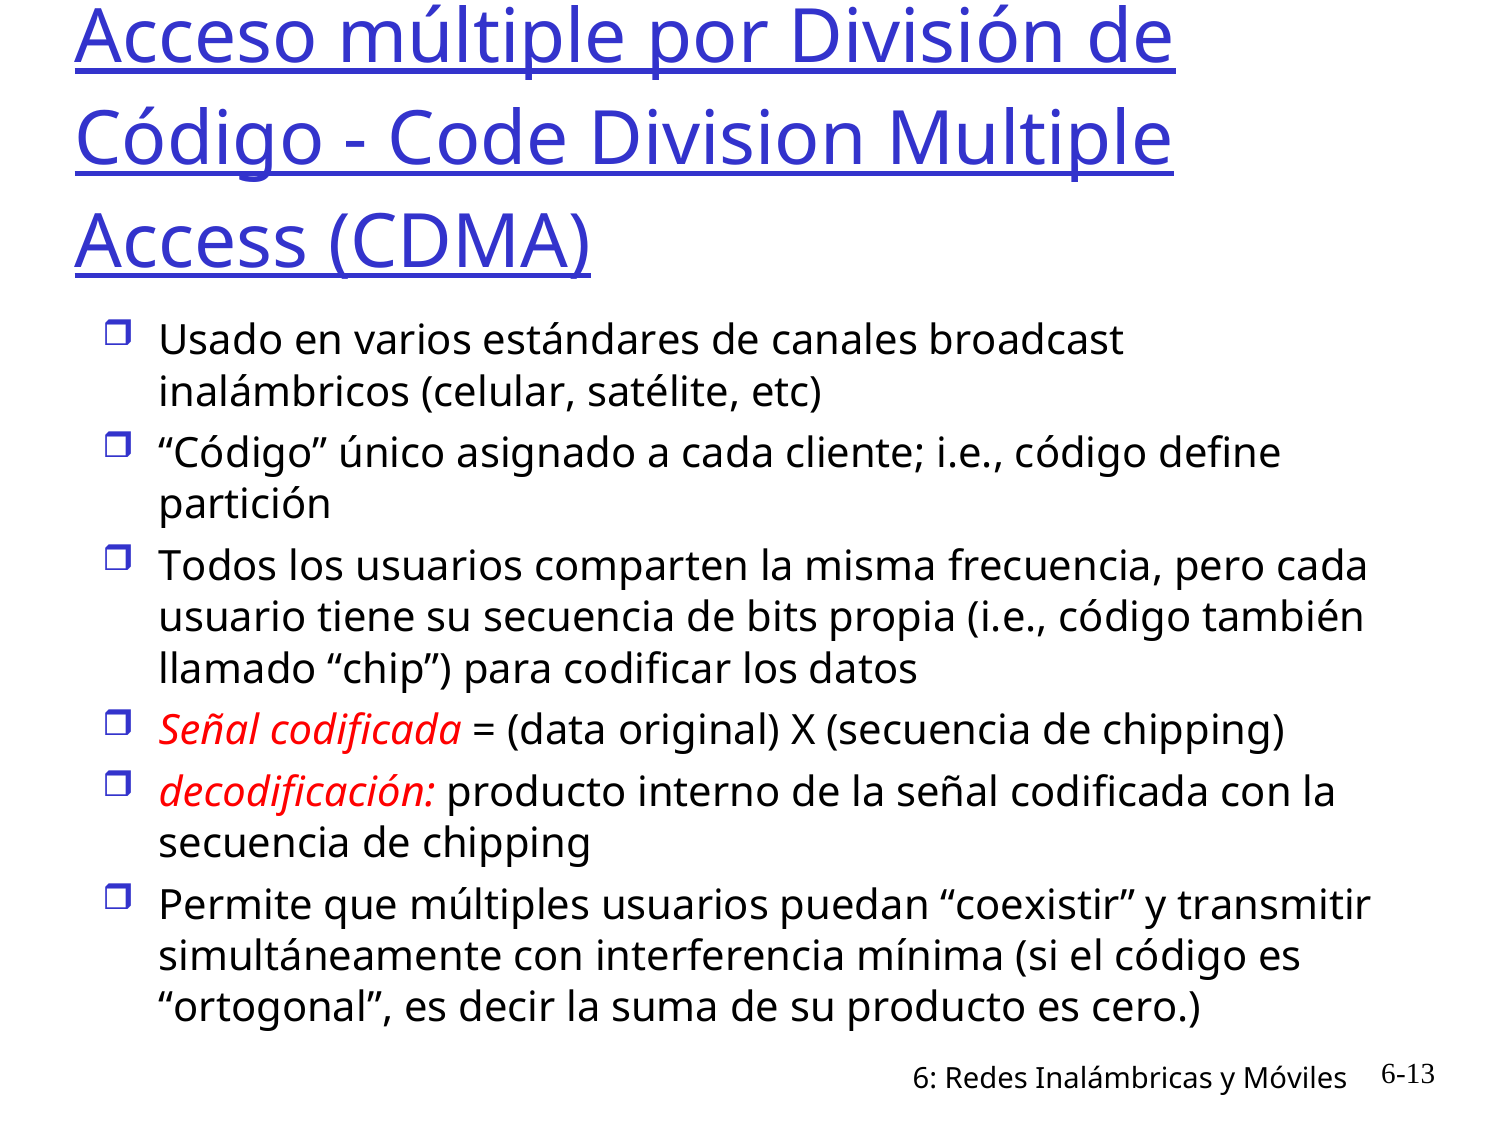

# Acceso múltiple por División de Código - Code Division Multiple Access (CDMA)
Usado en varios estándares de canales broadcast inalámbricos (celular, satélite, etc)
“Código” único asignado a cada cliente; i.e., código define partición
Todos los usuarios comparten la misma frecuencia, pero cada usuario tiene su secuencia de bits propia (i.e., código también llamado “chip”) para codificar los datos
Señal codificada = (data original) X (secuencia de chipping)
decodificación: producto interno de la señal codificada con la secuencia de chipping
Permite que múltiples usuarios puedan “coexistir” y transmitir simultáneamente con interferencia mínima (si el código es “ortogonal”, es decir la suma de su producto es cero.)
13